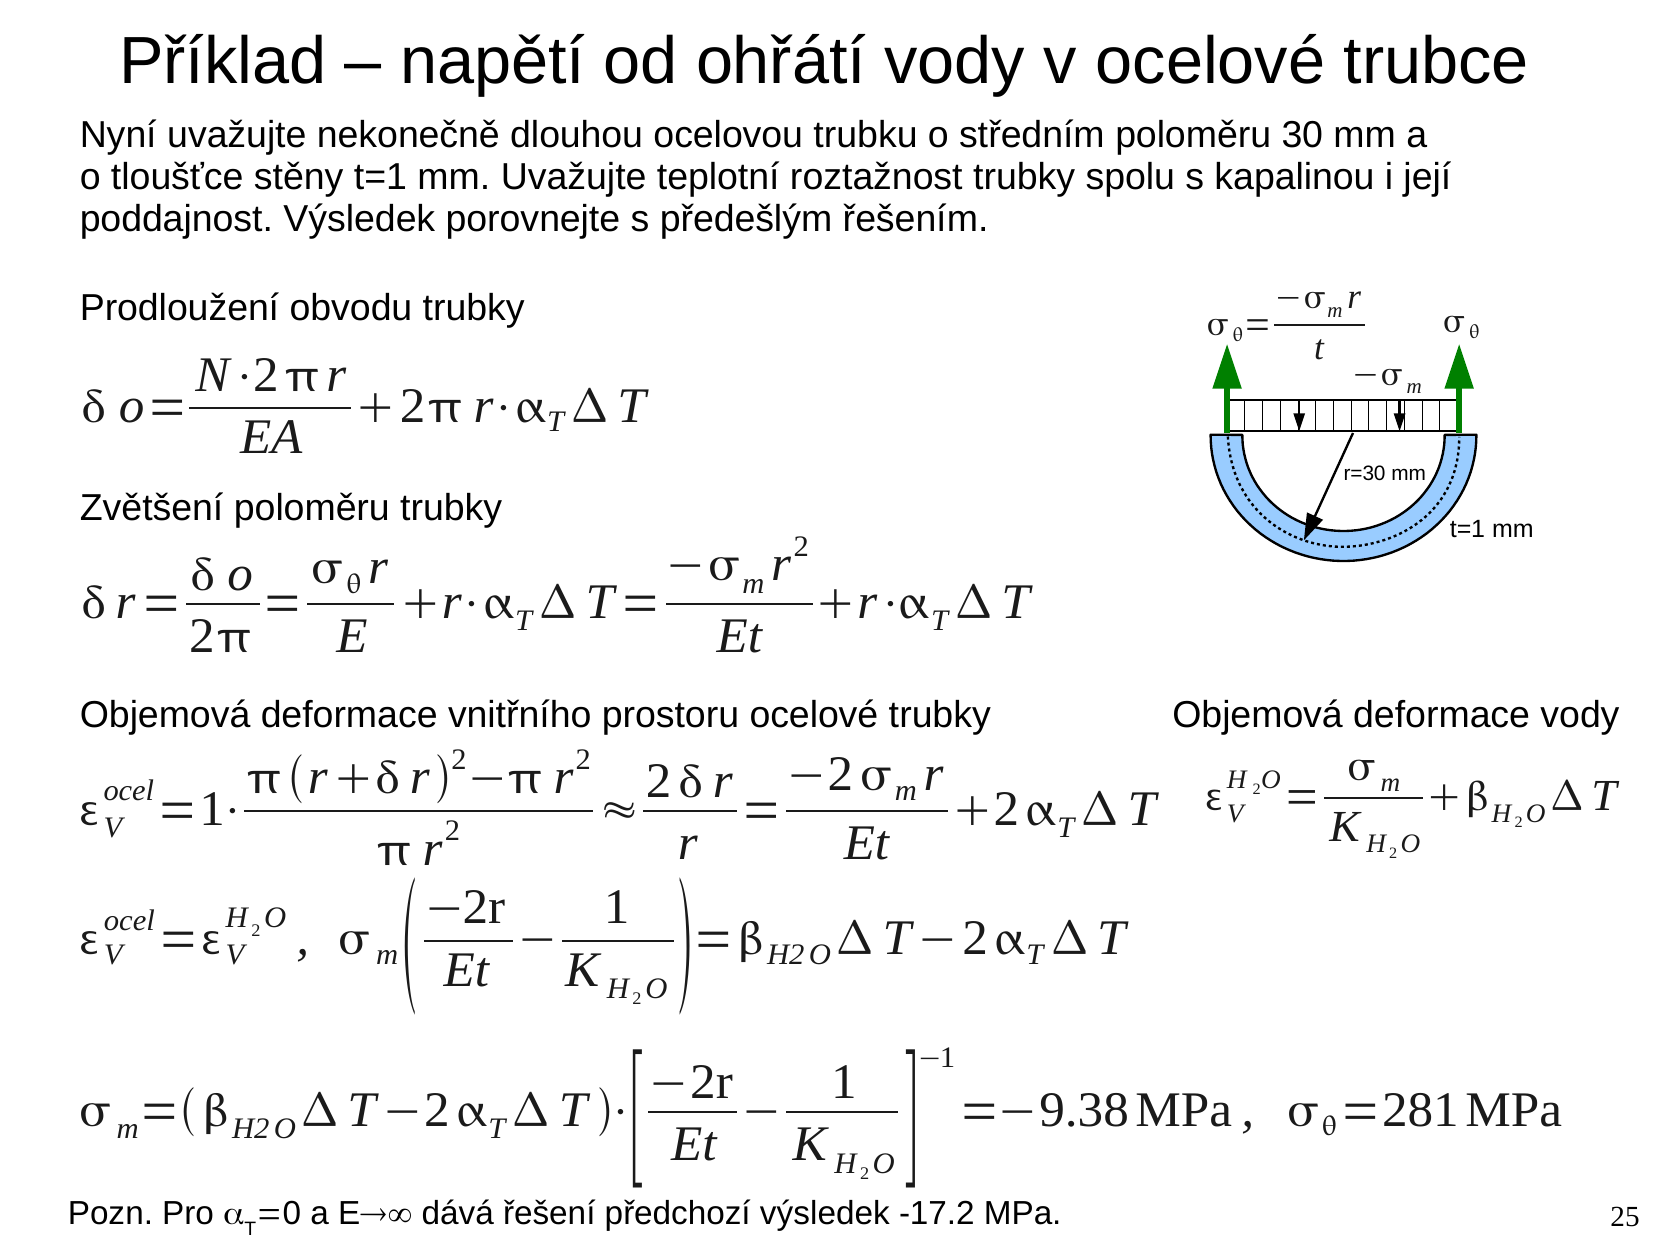

# Příklad – napětí od ohřátí vody v ocelové trubce
Nyní uvažujte nekonečně dlouhou ocelovou trubku o středním poloměru 30 mm a o tloušťce stěny t=1 mm. Uvažujte teplotní roztažnost trubky spolu s kapalinou i její poddajnost. Výsledek porovnejte s předešlým řešením.
Prodloužení obvodu trubky
r=30 mm
Zvětšení poloměru trubky
t=1 mm
Objemová deformace vnitřního prostoru ocelové trubky
Objemová deformace vody
Pozn. Pro aT=0 a E®¥ dává řešení předchozí výsledek -17.2 MPa.
25